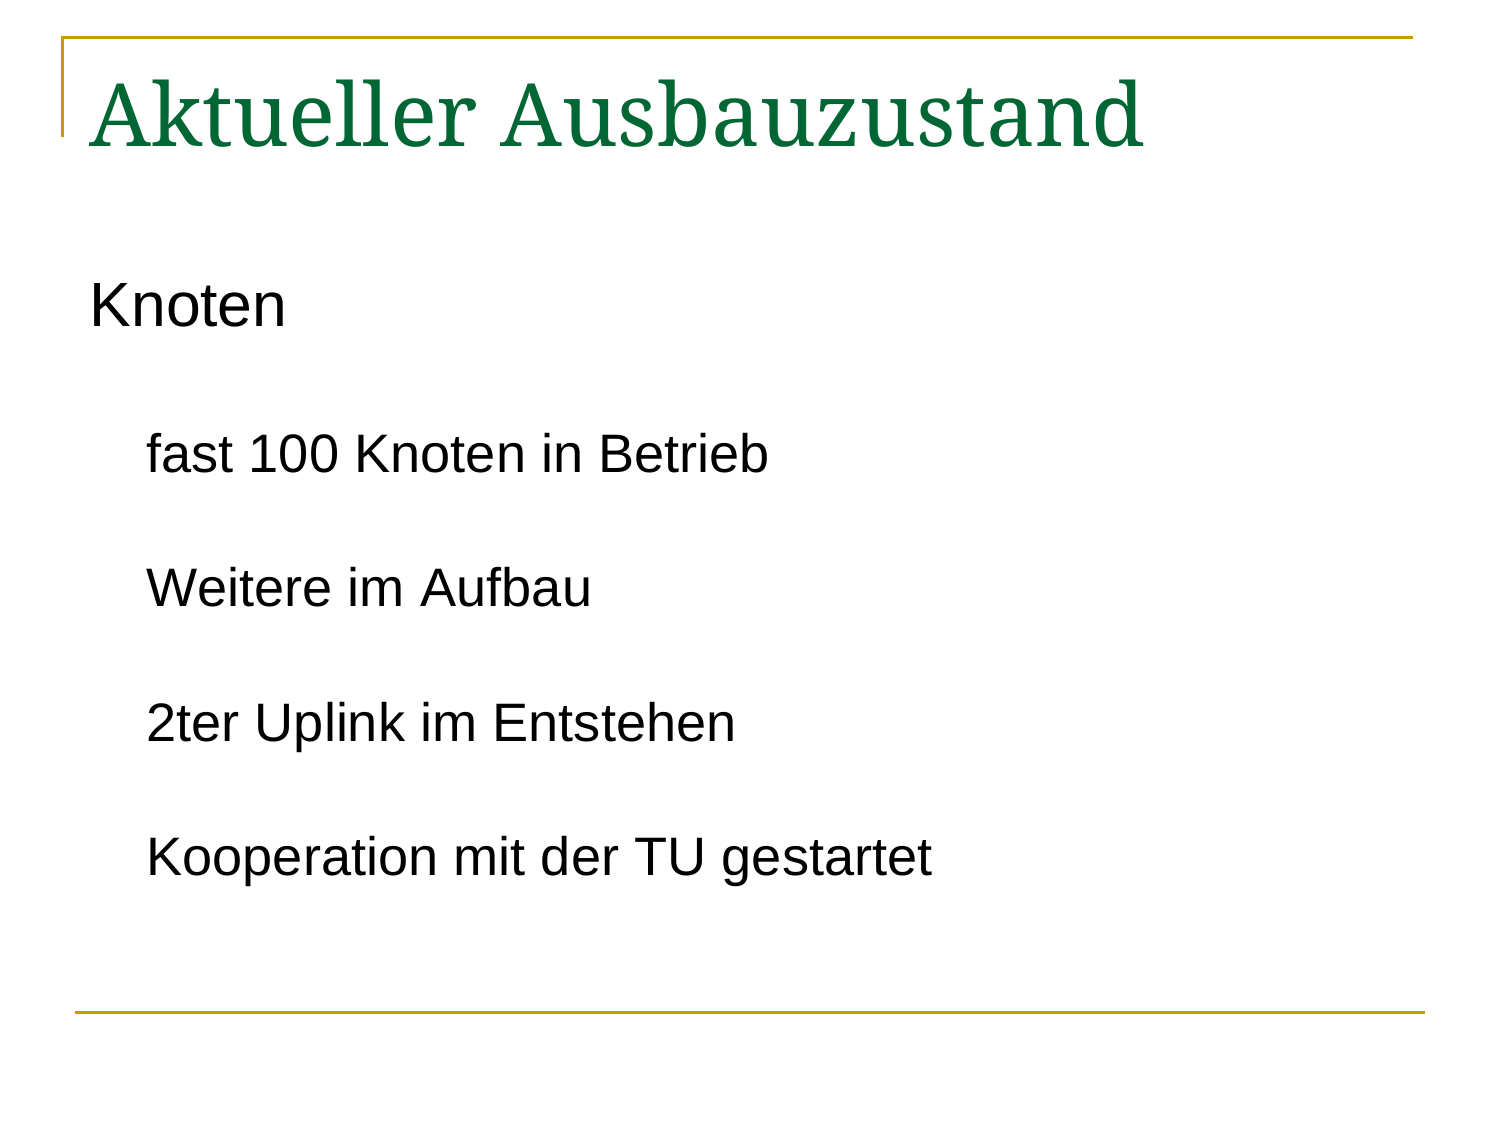

# Aktueller Ausbauzustand
Knoten
fast 100 Knoten in Betrieb
Weitere im Aufbau
2ter Uplink im Entstehen
Kooperation mit der TU gestartet